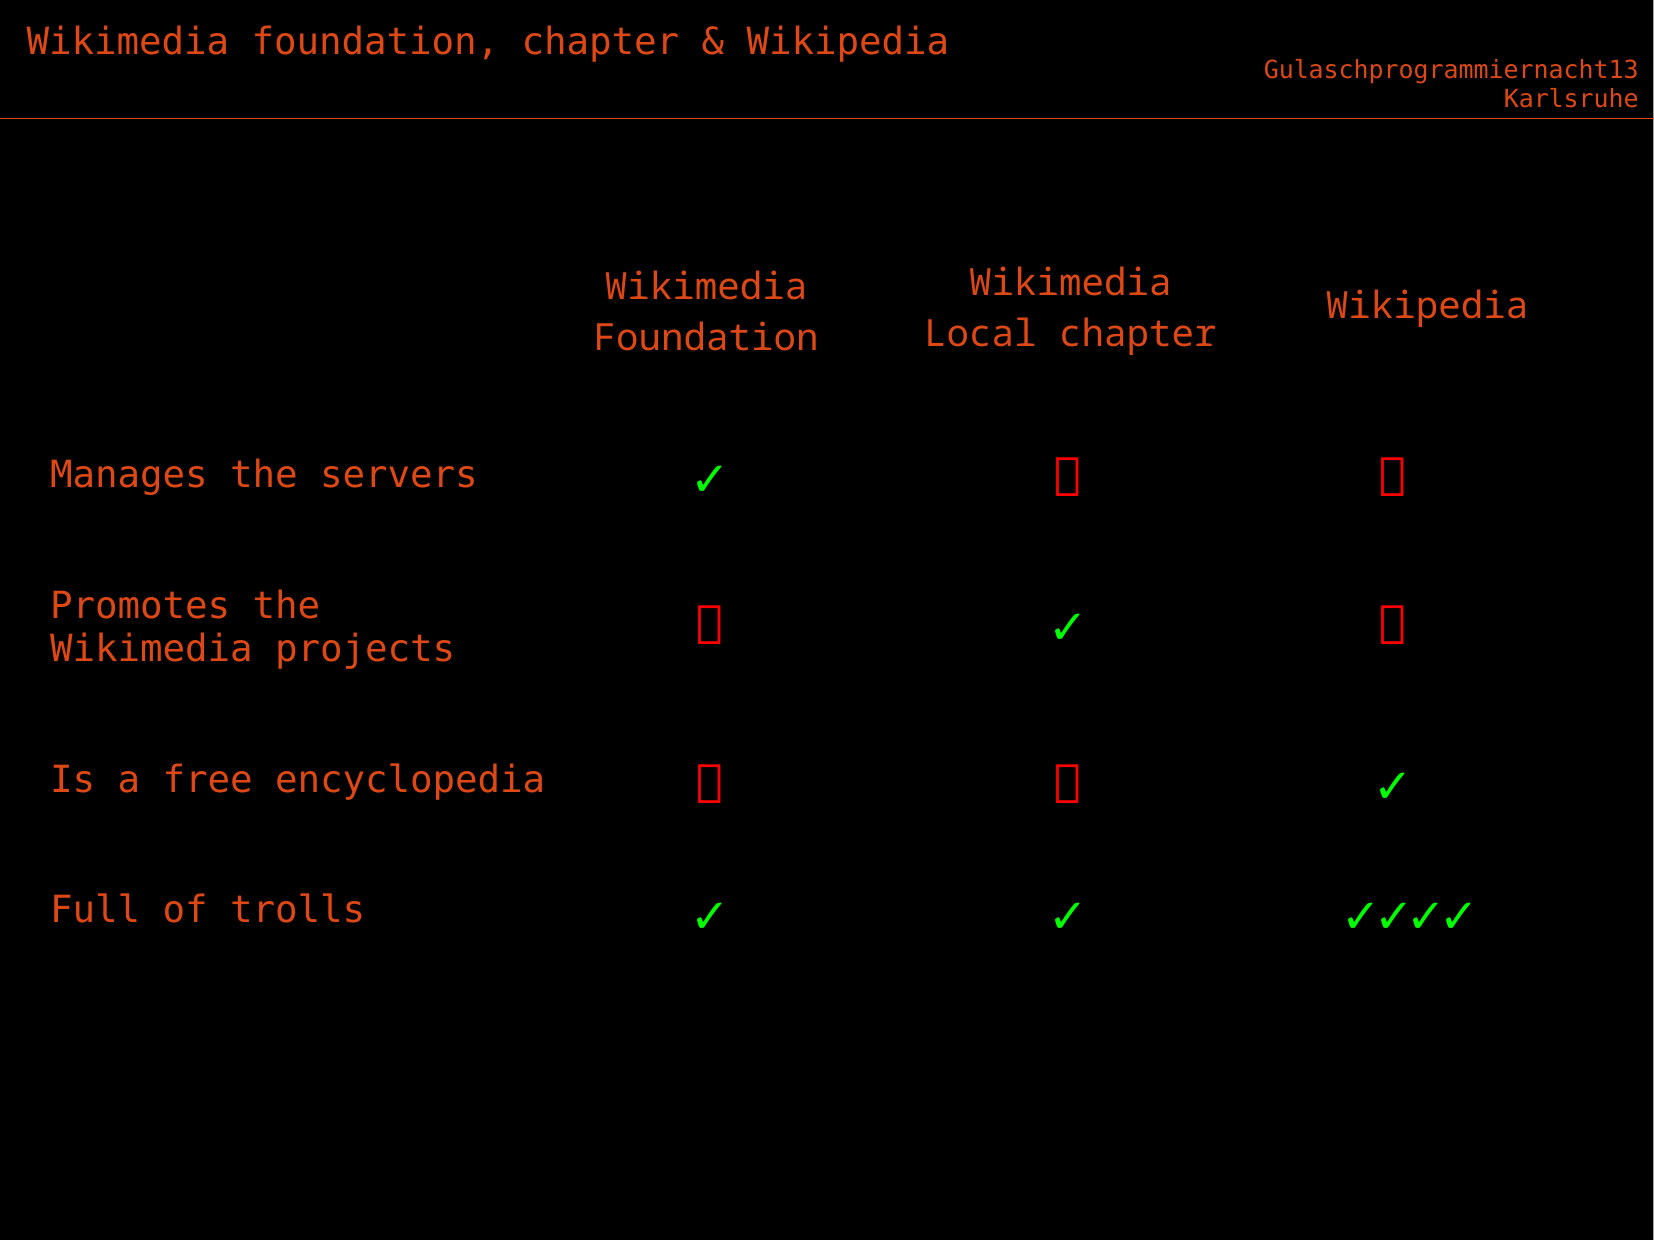

Wikimedia foundation, chapter & Wikipedia
Gulaschprogrammiernacht13
Karlsruhe
Wikimedia
Local chapter
Wikimedia
Foundation
Wikipedia
✓ ❌ ❌
Manages the servers
Promotes the
Wikimedia projects
Is a free encyclopedia
Full of trolls
❌ ✓ ❌
❌ ❌ ✓
✓ ✓ ✓✓✓✓